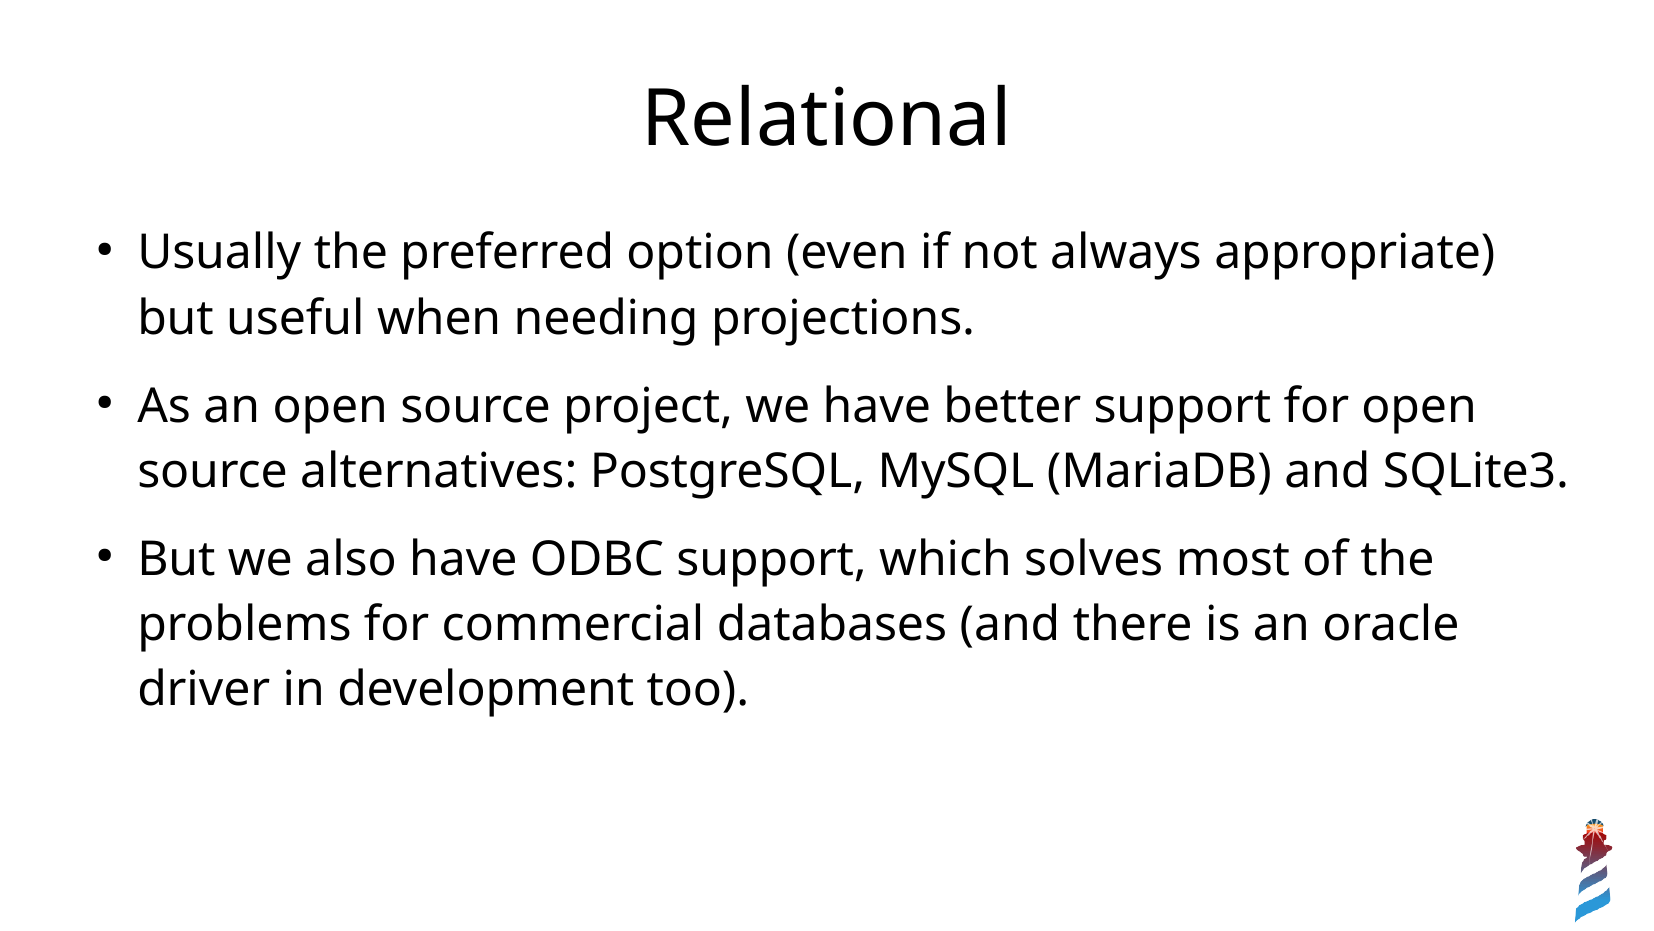

# Relational
Usually the preferred option (even if not always appropriate) but useful when needing projections.
As an open source project, we have better support for open source alternatives: PostgreSQL, MySQL (MariaDB) and SQLite3.
But we also have ODBC support, which solves most of the problems for commercial databases (and there is an oracle driver in development too).